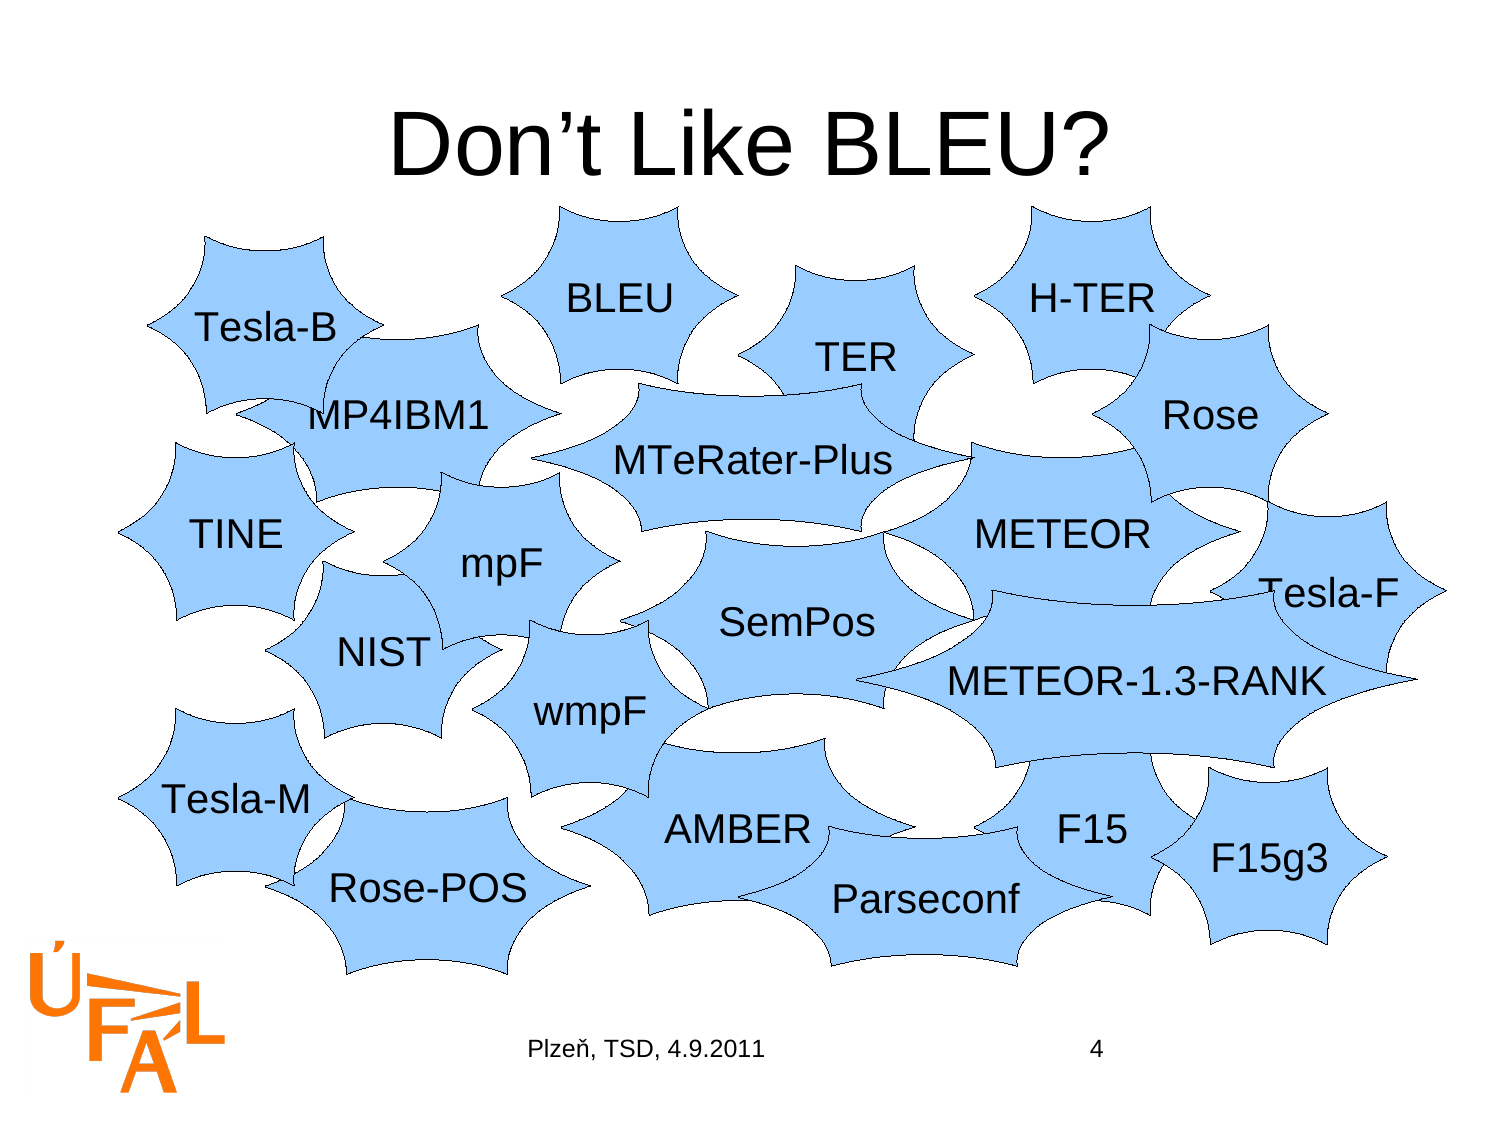

# Don’t Like BLEU?
BLEU
H-TER
Tesla-B
TER
MP4IBM1
Rose
MTeRater-Plus
TINE
METEOR
mpF
Tesla-F
SemPos
NIST
METEOR-1.3-RANK
wmpF
Tesla-M
AMBER
F15
F15g3
Rose-POS
Parseconf
Plzeň, TSD, 4.9.2011
4